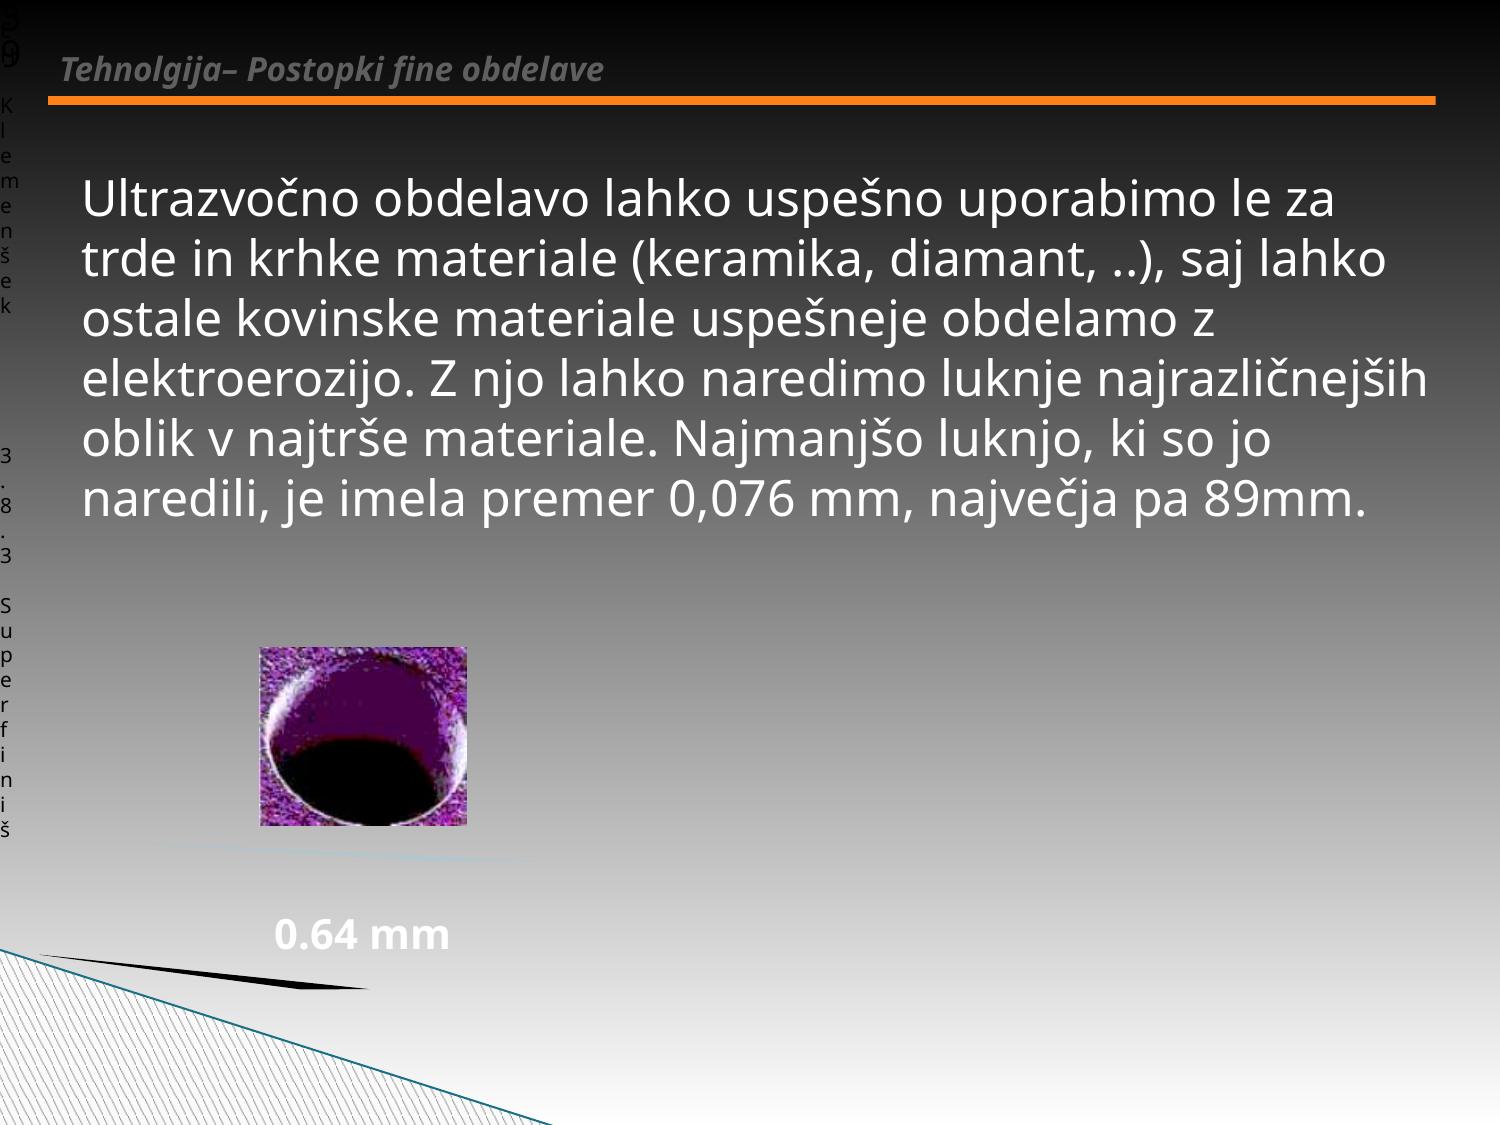

TEH Klemenšek 3.8.3 Superfiniš
Ultrazvočno obdelavo lahko uspešno uporabimo le za trde in krhke materiale (keramika, diamant, ..), saj lahko ostale kovinske materiale uspešneje obdelamo z elektroerozijo. Z njo lahko naredimo luknje najrazličnejših oblik v najtrše materiale. Najmanjšo luknjo, ki so jo naredili, je imela premer 0,076 mm, največja pa 89mm.
0.64 mm